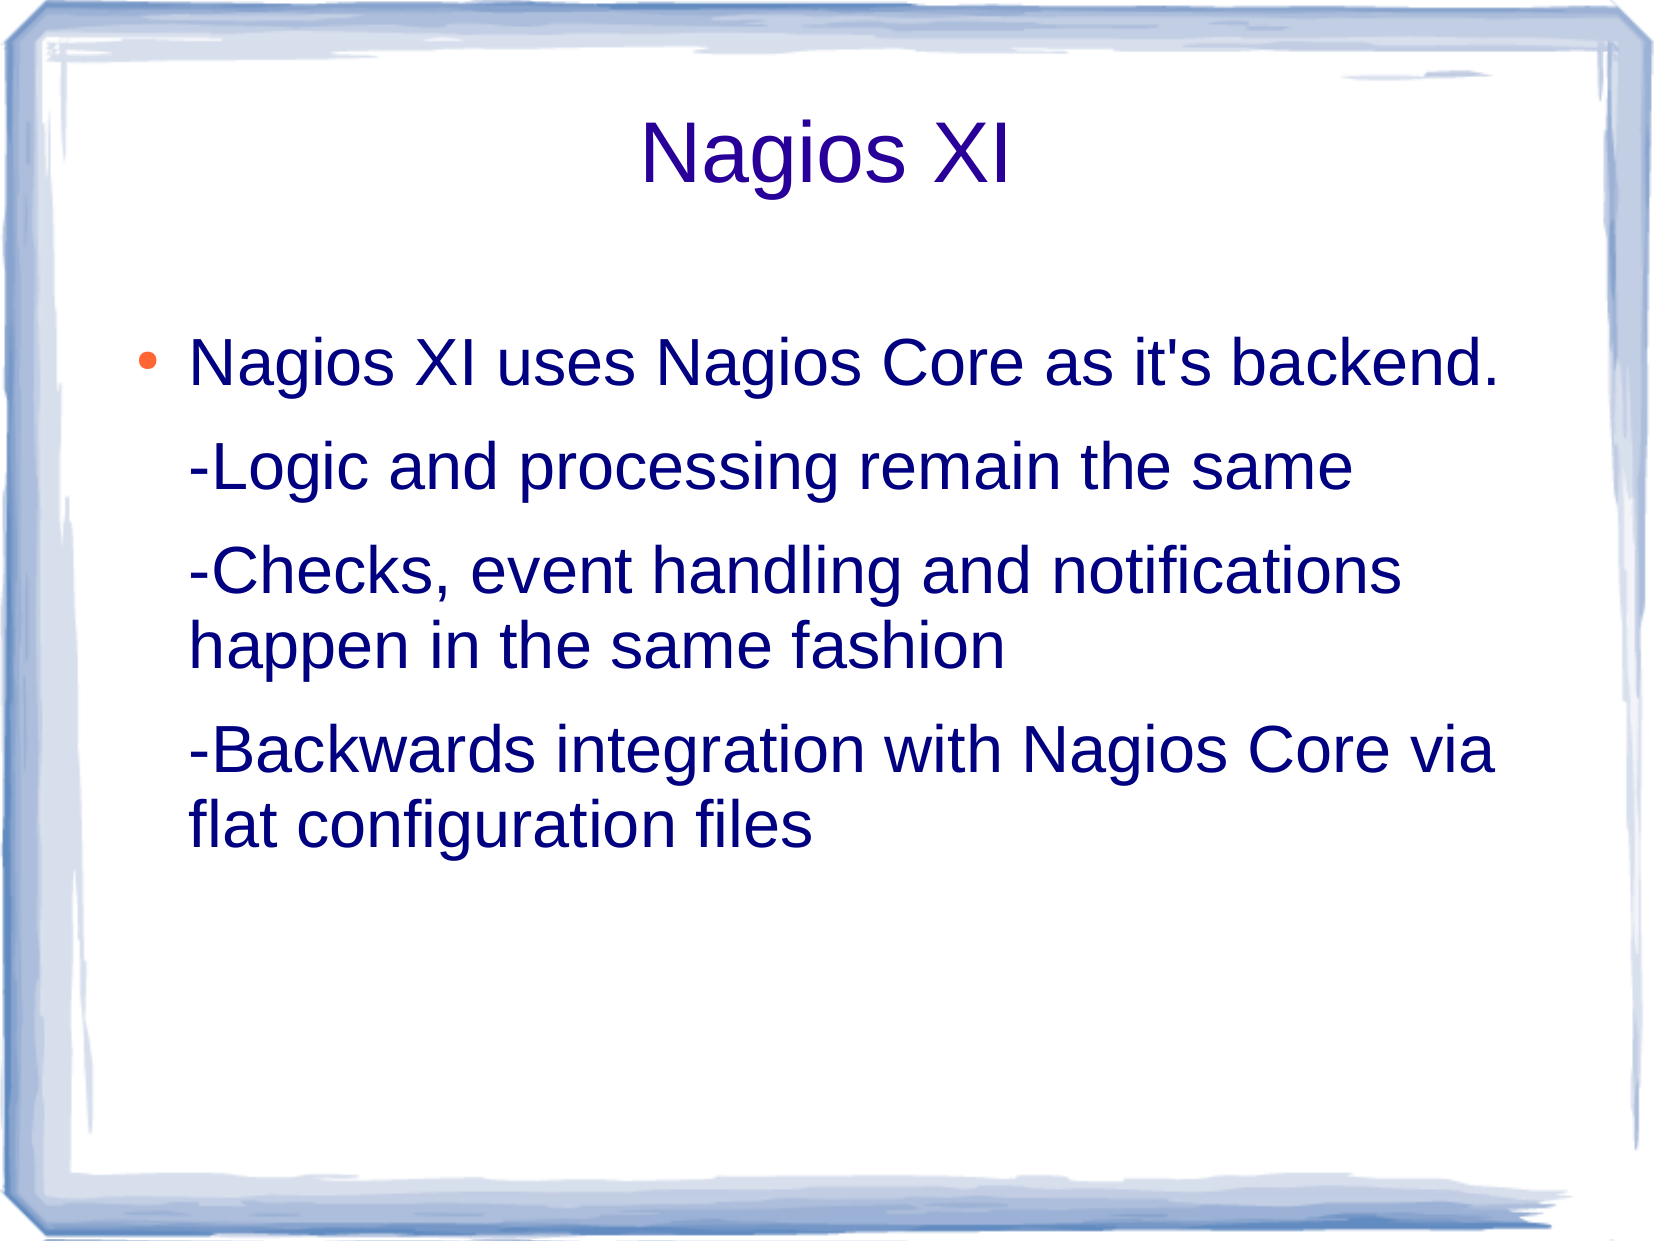

# Nagios XI
Nagios XI uses Nagios Core as it's backend.
-Logic and processing remain the same
-Checks, event handling and notifications happen in the same fashion
-Backwards integration with Nagios Core via flat configuration files